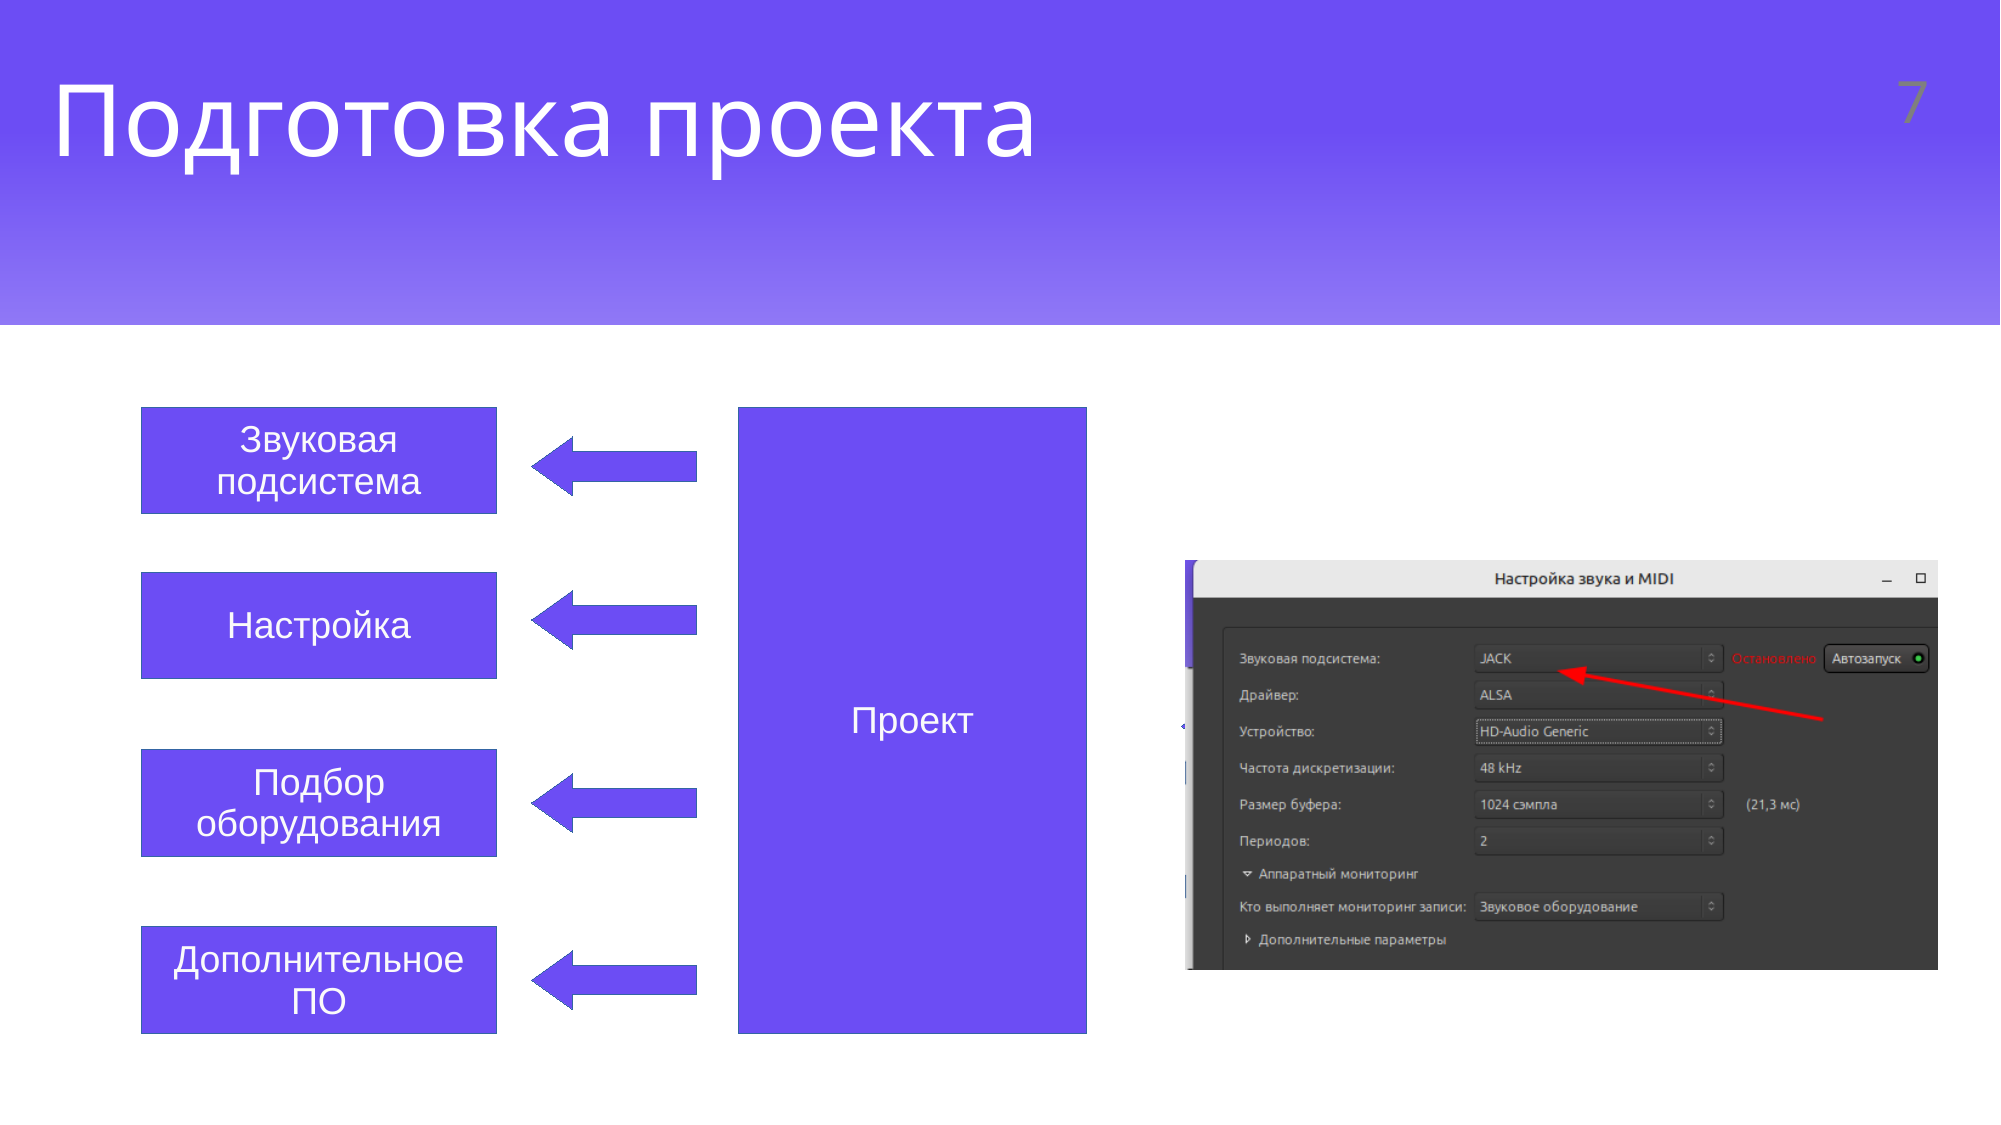

Подготовка проекта
Звуковая
подсистема
Проект
Настройка
Подбор
оборудования
Дополнительное
ПО